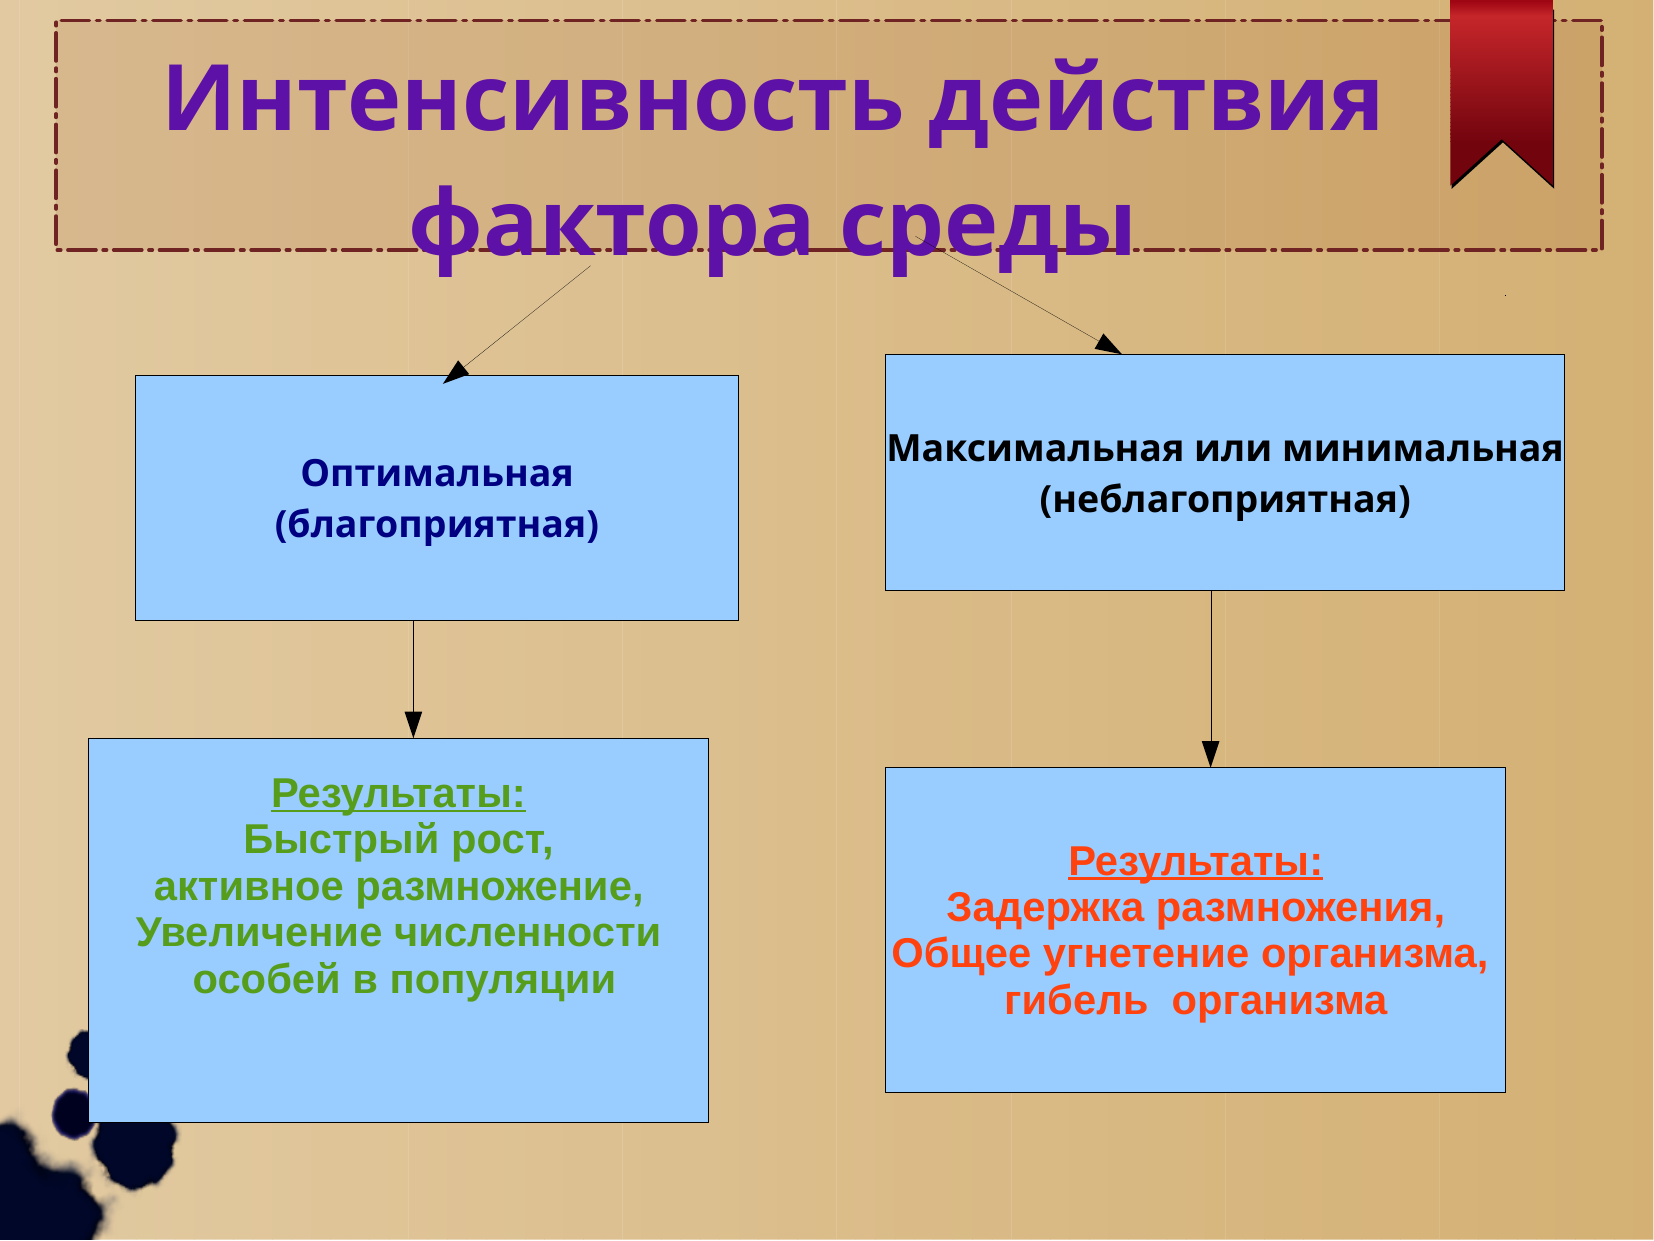

# Интенсивность действия фактора среды
Максимальная или минимальная
(неблагоприятная)
Оптимальная
(благоприятная)
Результаты:
Быстрый рост,
 активное размножение,
Увеличение численности
 особей в популяции
Результаты:
Задержка размножения,
Общее угнетение организма,
гибель организма